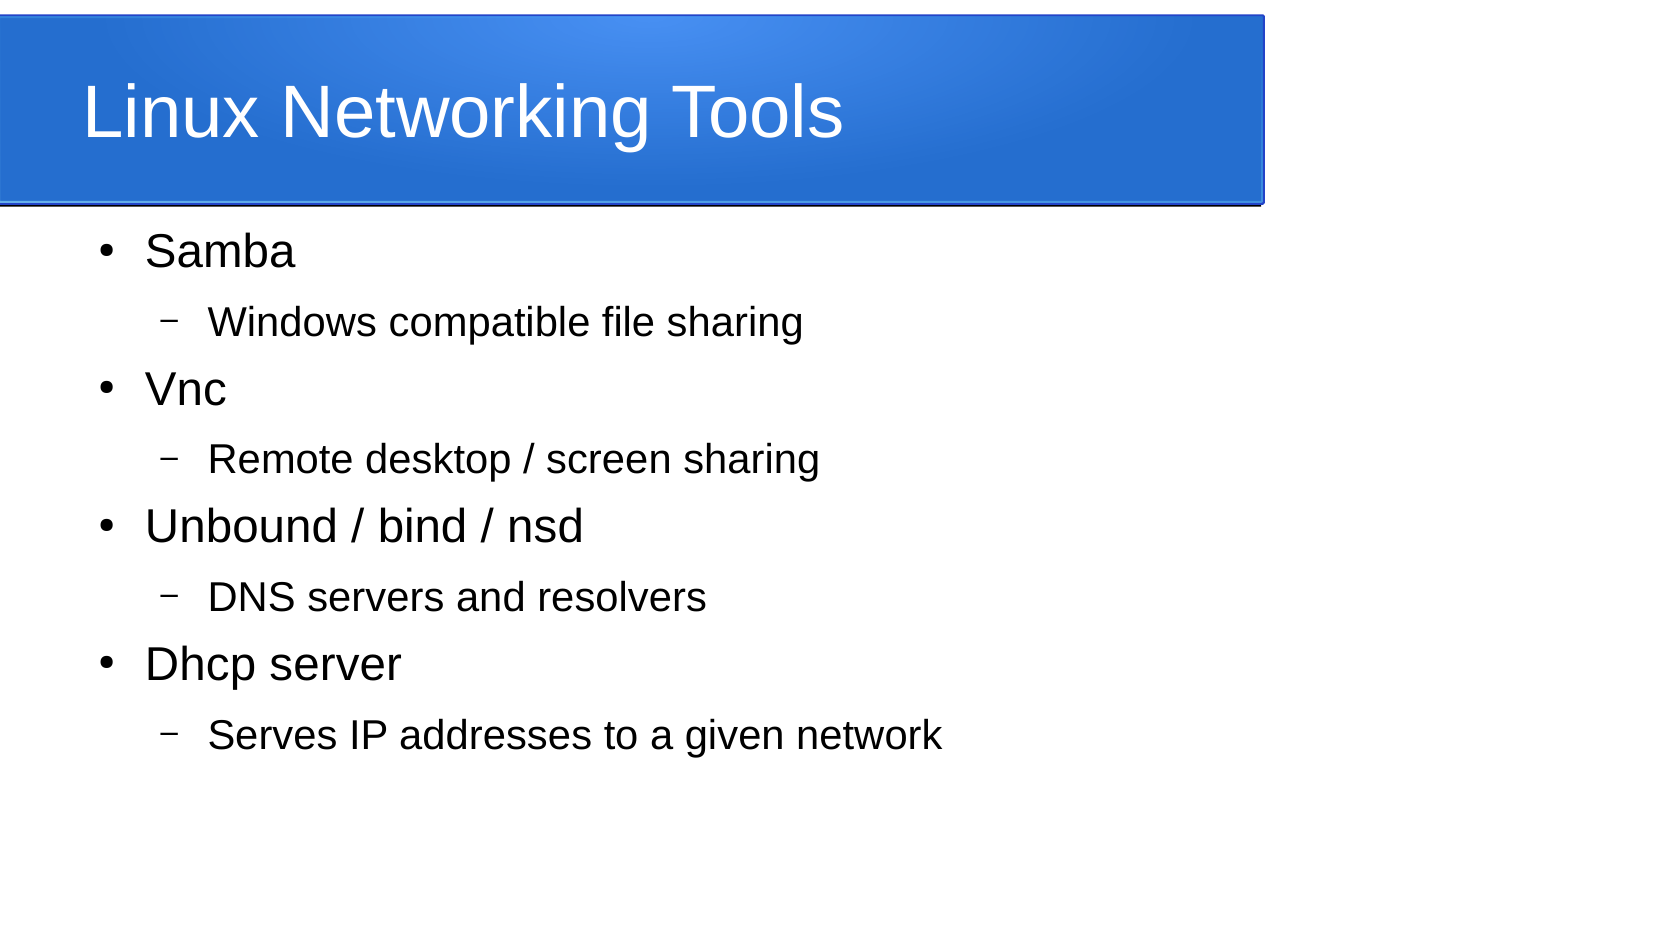

# Linux Networking Tools
Samba
Windows compatible file sharing
Vnc
Remote desktop / screen sharing
Unbound / bind / nsd
DNS servers and resolvers
Dhcp server
Serves IP addresses to a given network